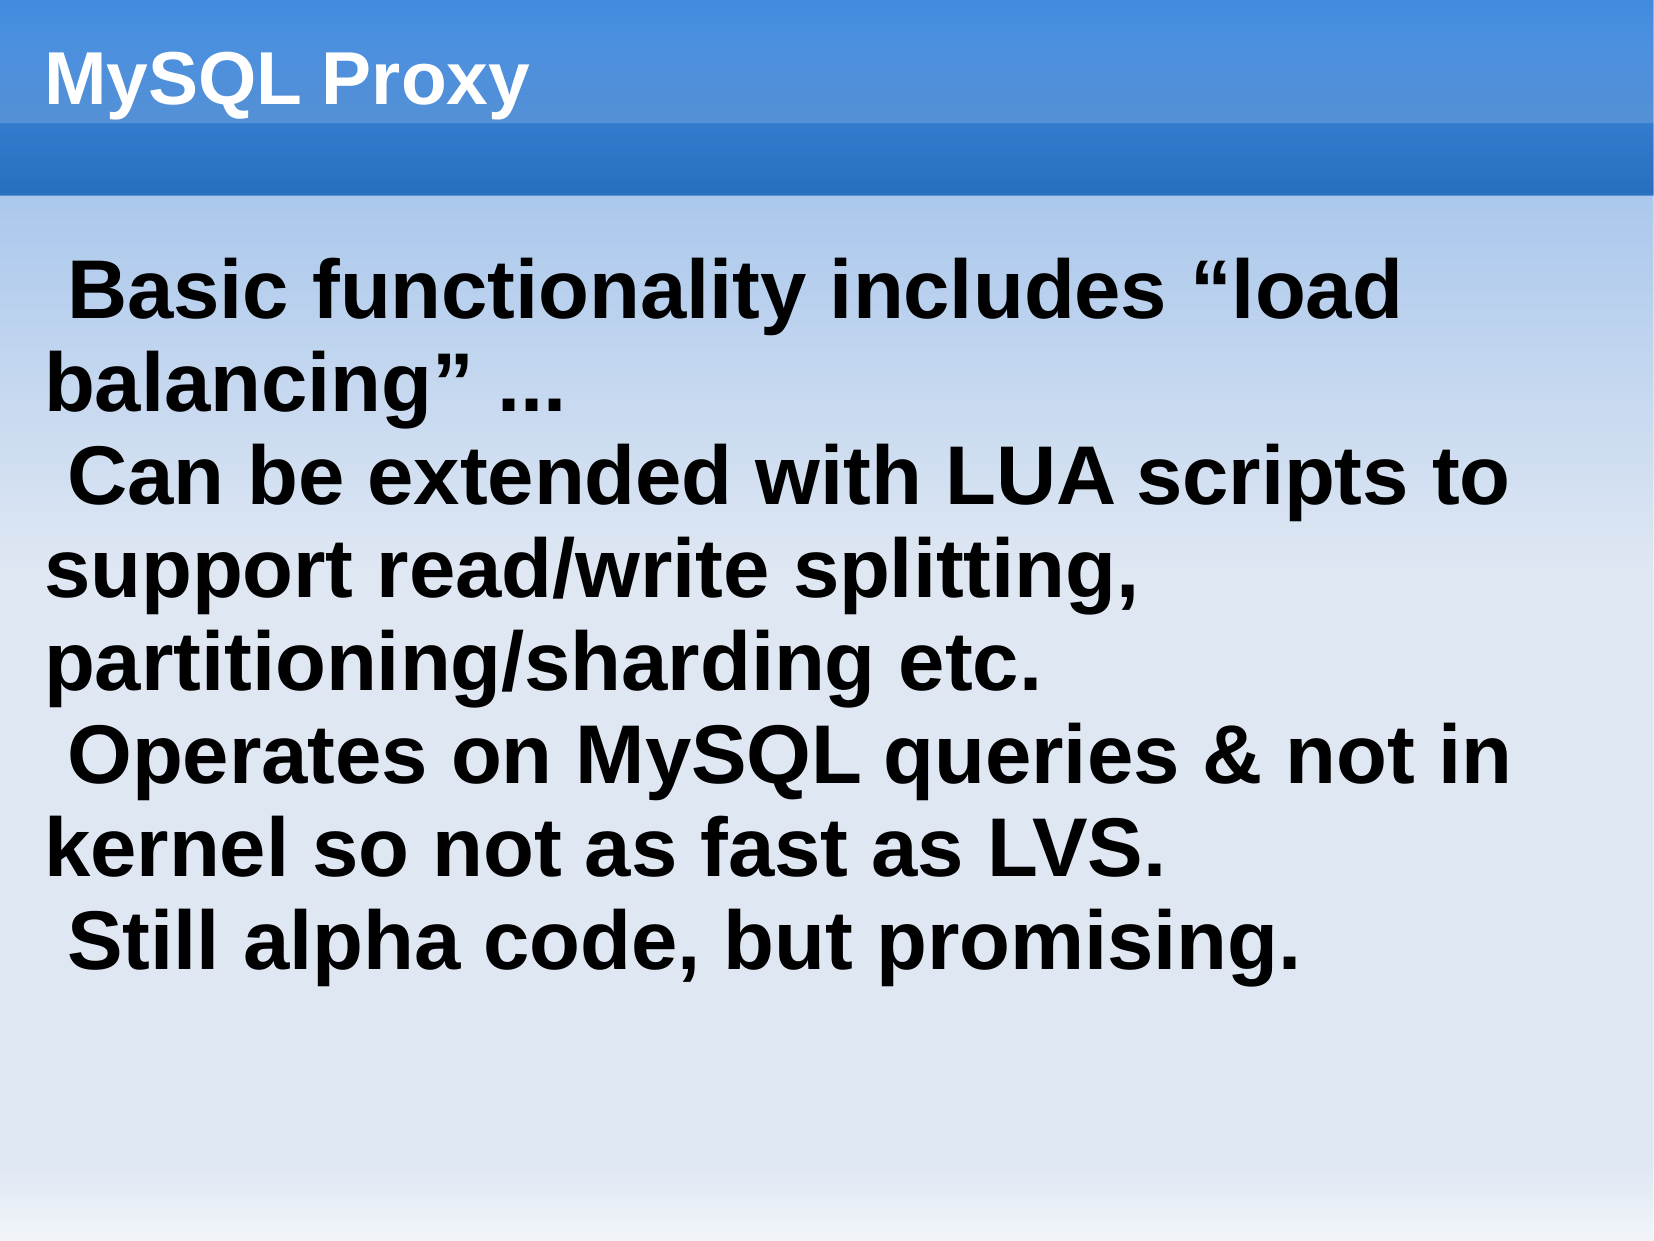

MySQL Proxy
 Basic functionality includes “load balancing” ...
 Can be extended with LUA scripts to support read/write splitting, partitioning/sharding etc.
 Operates on MySQL queries & not in kernel so not as fast as LVS.
 Still alpha code, but promising.